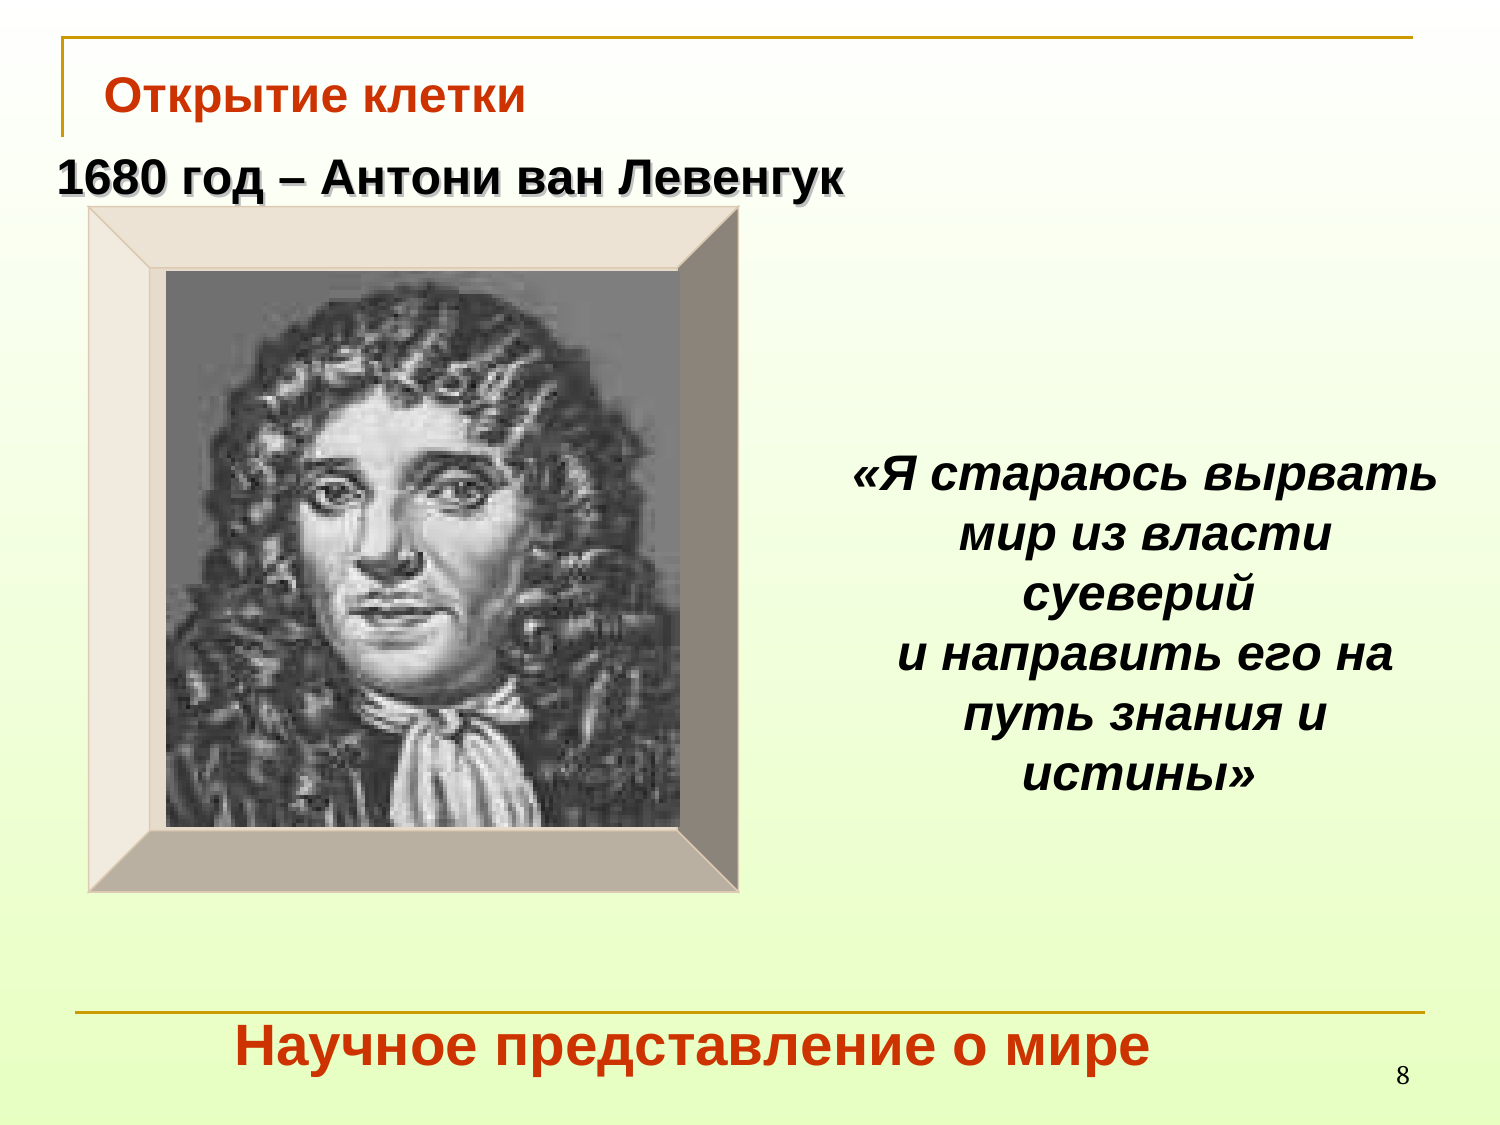

Открытие клетки
1680 год – Антони ван Левенгук
«Я стараюсь вырвать мир из власти суеверий
и направить его на путь знания и истины»
Научное представление о мире
8